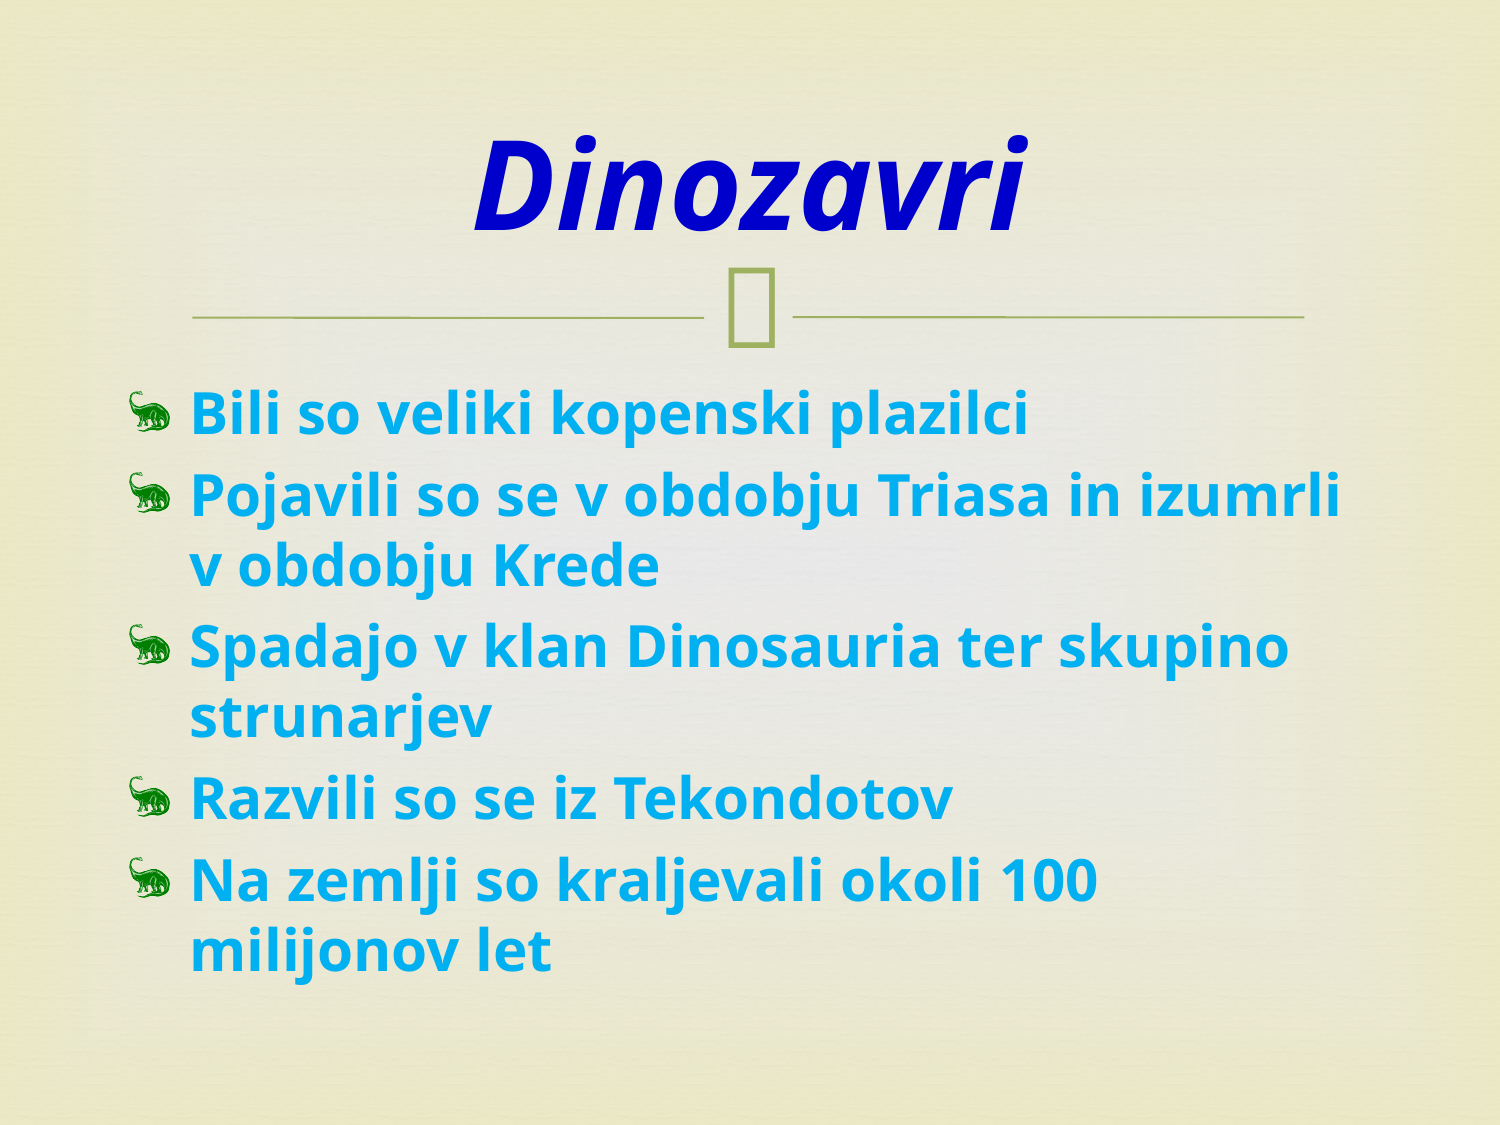

Dinozavri
# Bili so veliki kopenski plazilci
Pojavili so se v obdobju Triasa in izumrli v obdobju Krede
Spadajo v klan Dinosauria ter skupino strunarjev
Razvili so se iz Tekondotov
Na zemlji so kraljevali okoli 100 milijonov let